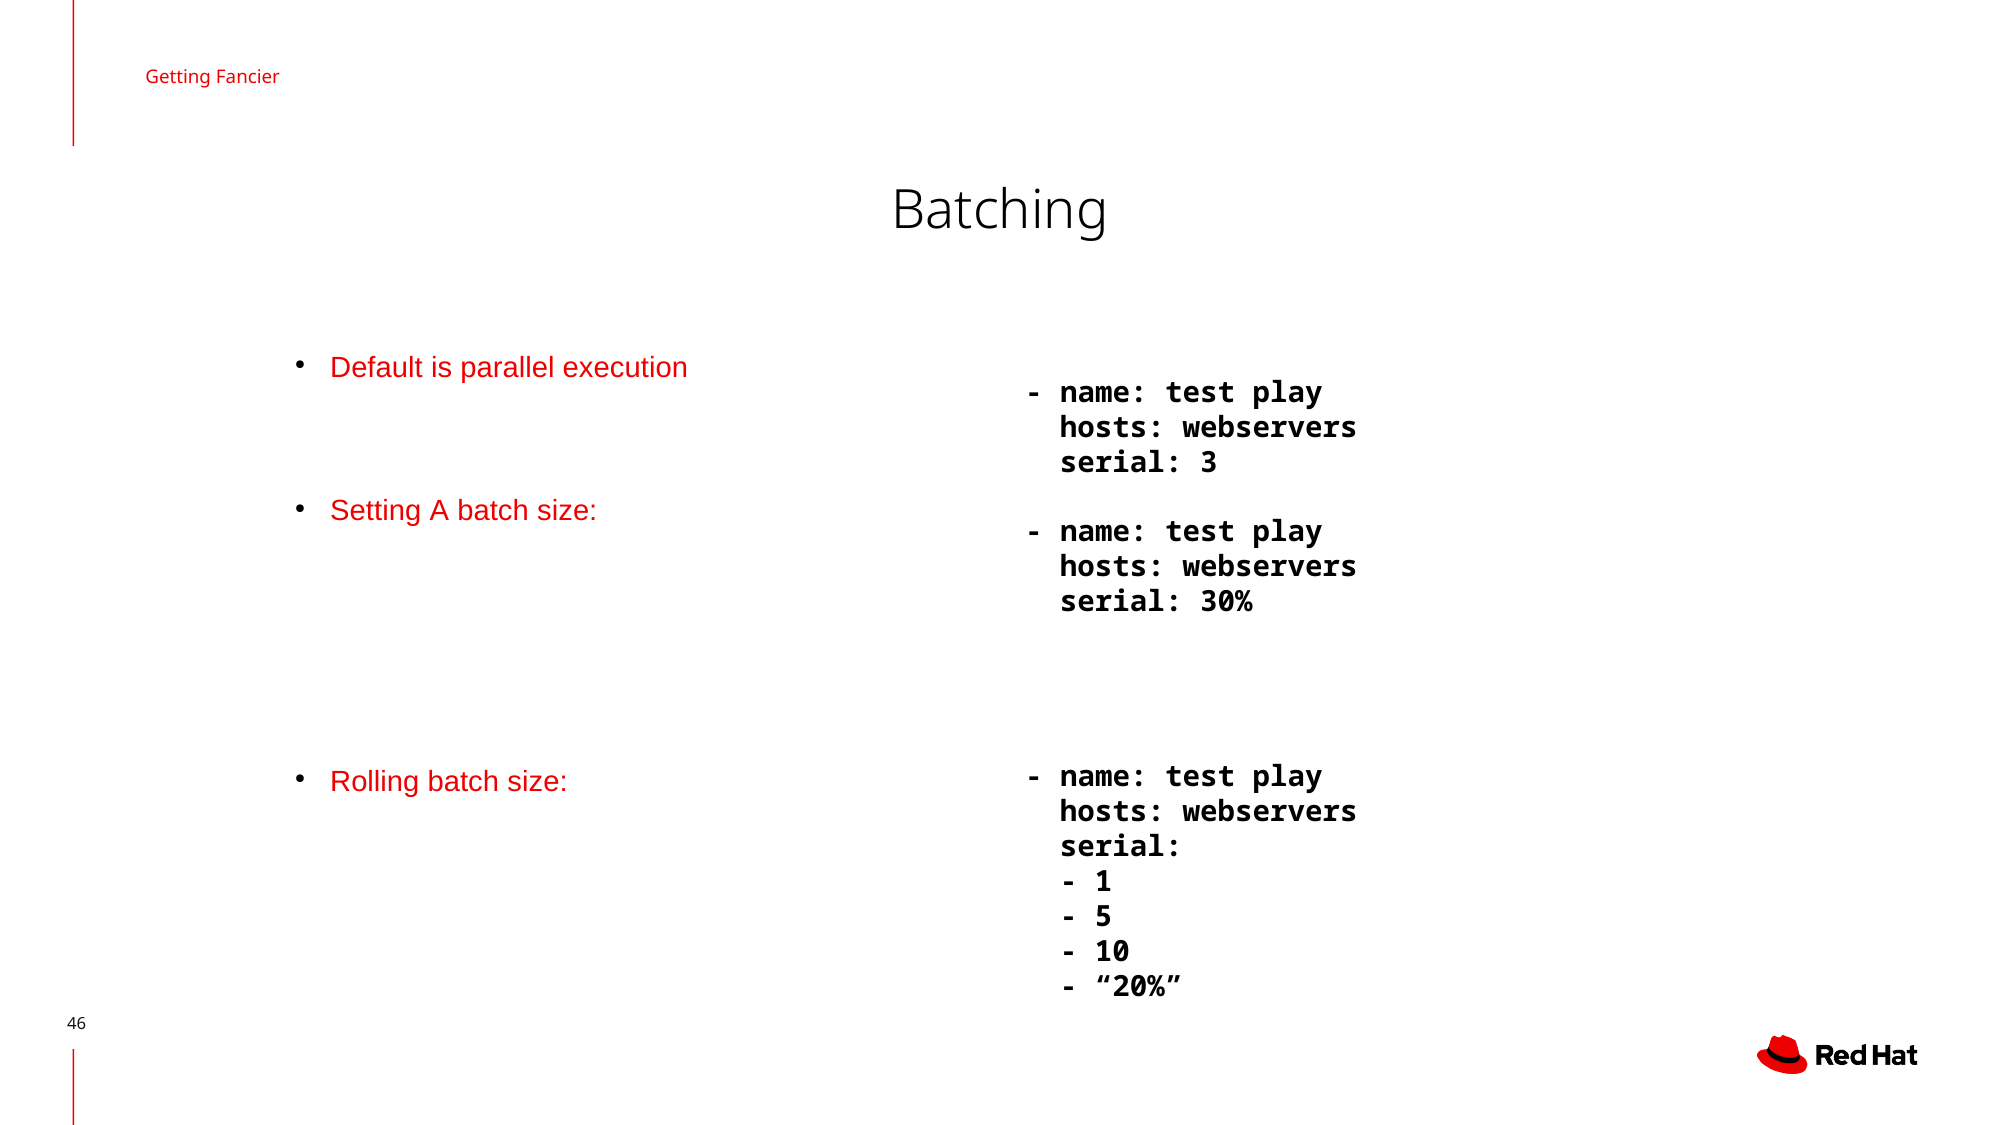

Getting Fancier
# Batching
Default is parallel execution
Setting A batch size:
Rolling batch size:
- name: test play
 hosts: webservers
 serial: 3
- name: test play
 hosts: webservers
 serial: 30%
- name: test play
 hosts: webservers
 serial:
 - 1
 - 5
 - 10
 - “20%”
46